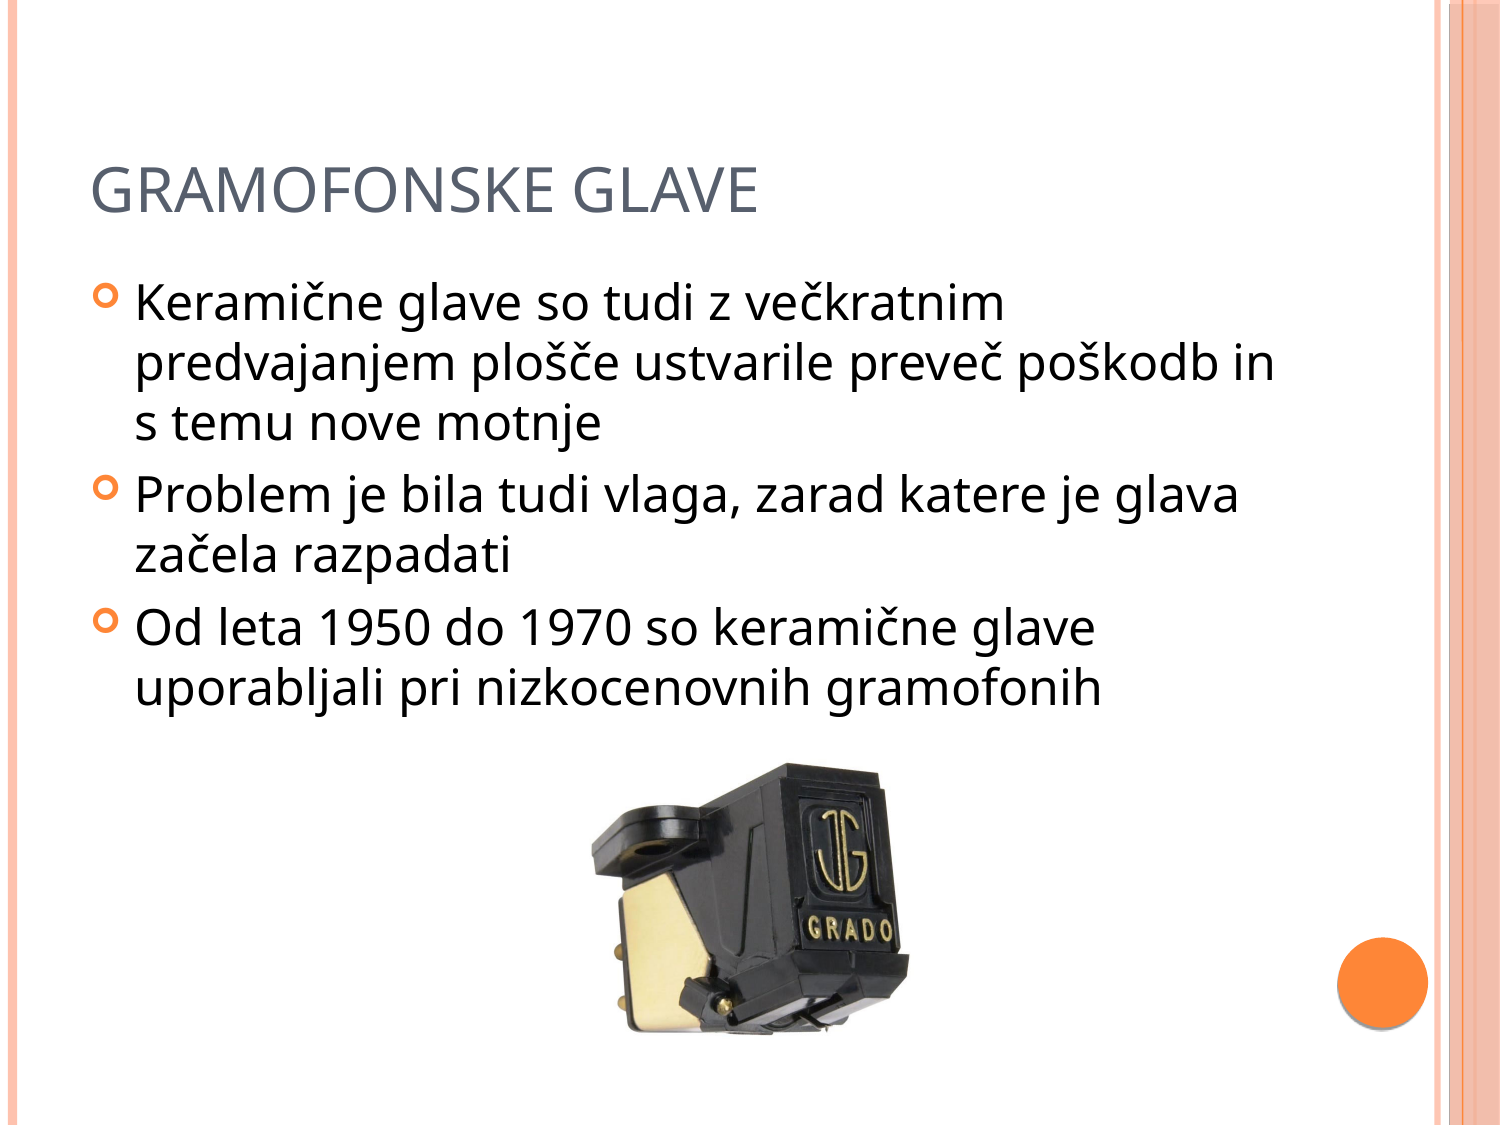

# Gramofonske glave
Keramične glave so tudi z večkratnim predvajanjem plošče ustvarile preveč poškodb in s temu nove motnje
Problem je bila tudi vlaga, zarad katere je glava začela razpadati
Od leta 1950 do 1970 so keramične glave uporabljali pri nizkocenovnih gramofonih